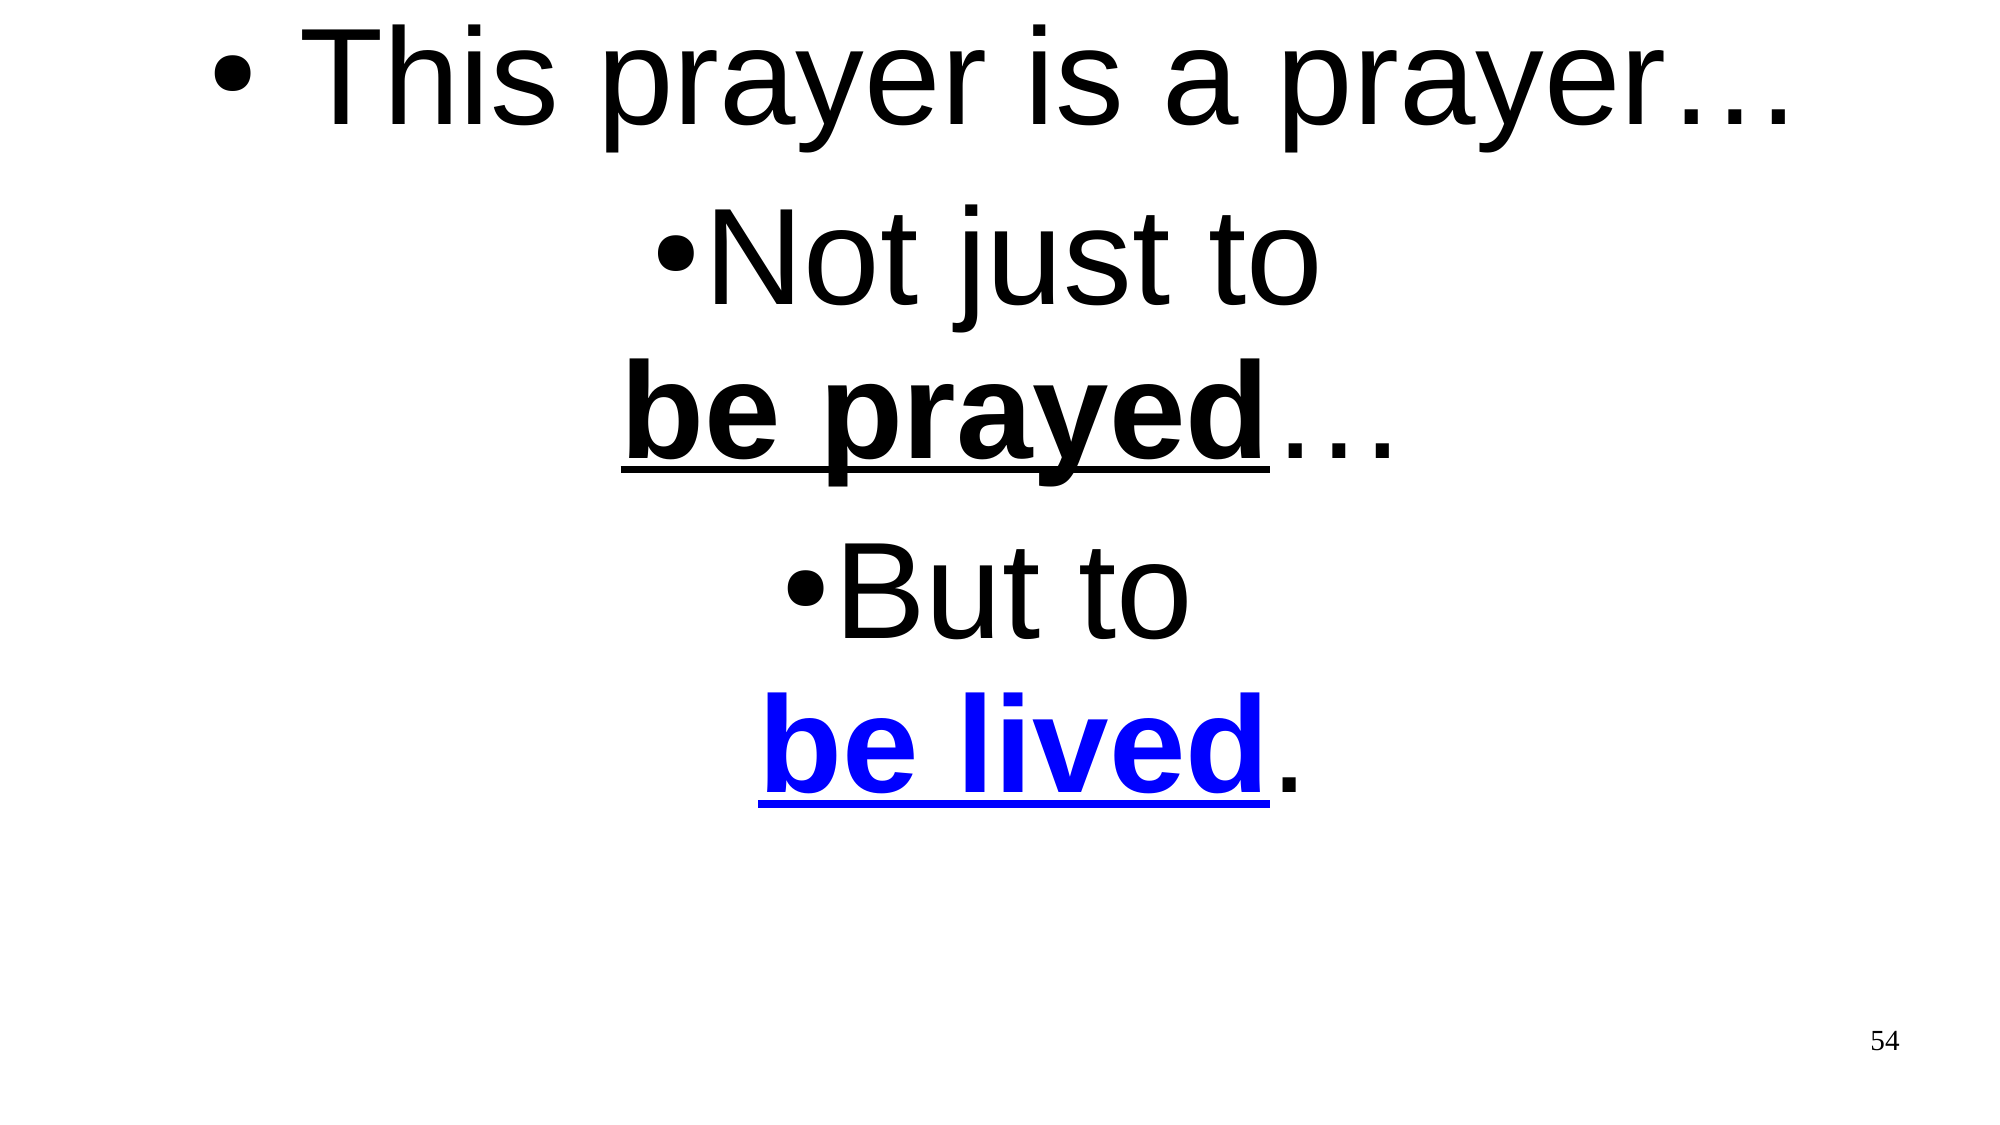

# This prayer is a prayer…
Not just to
be prayed…
But to
be lived.
54